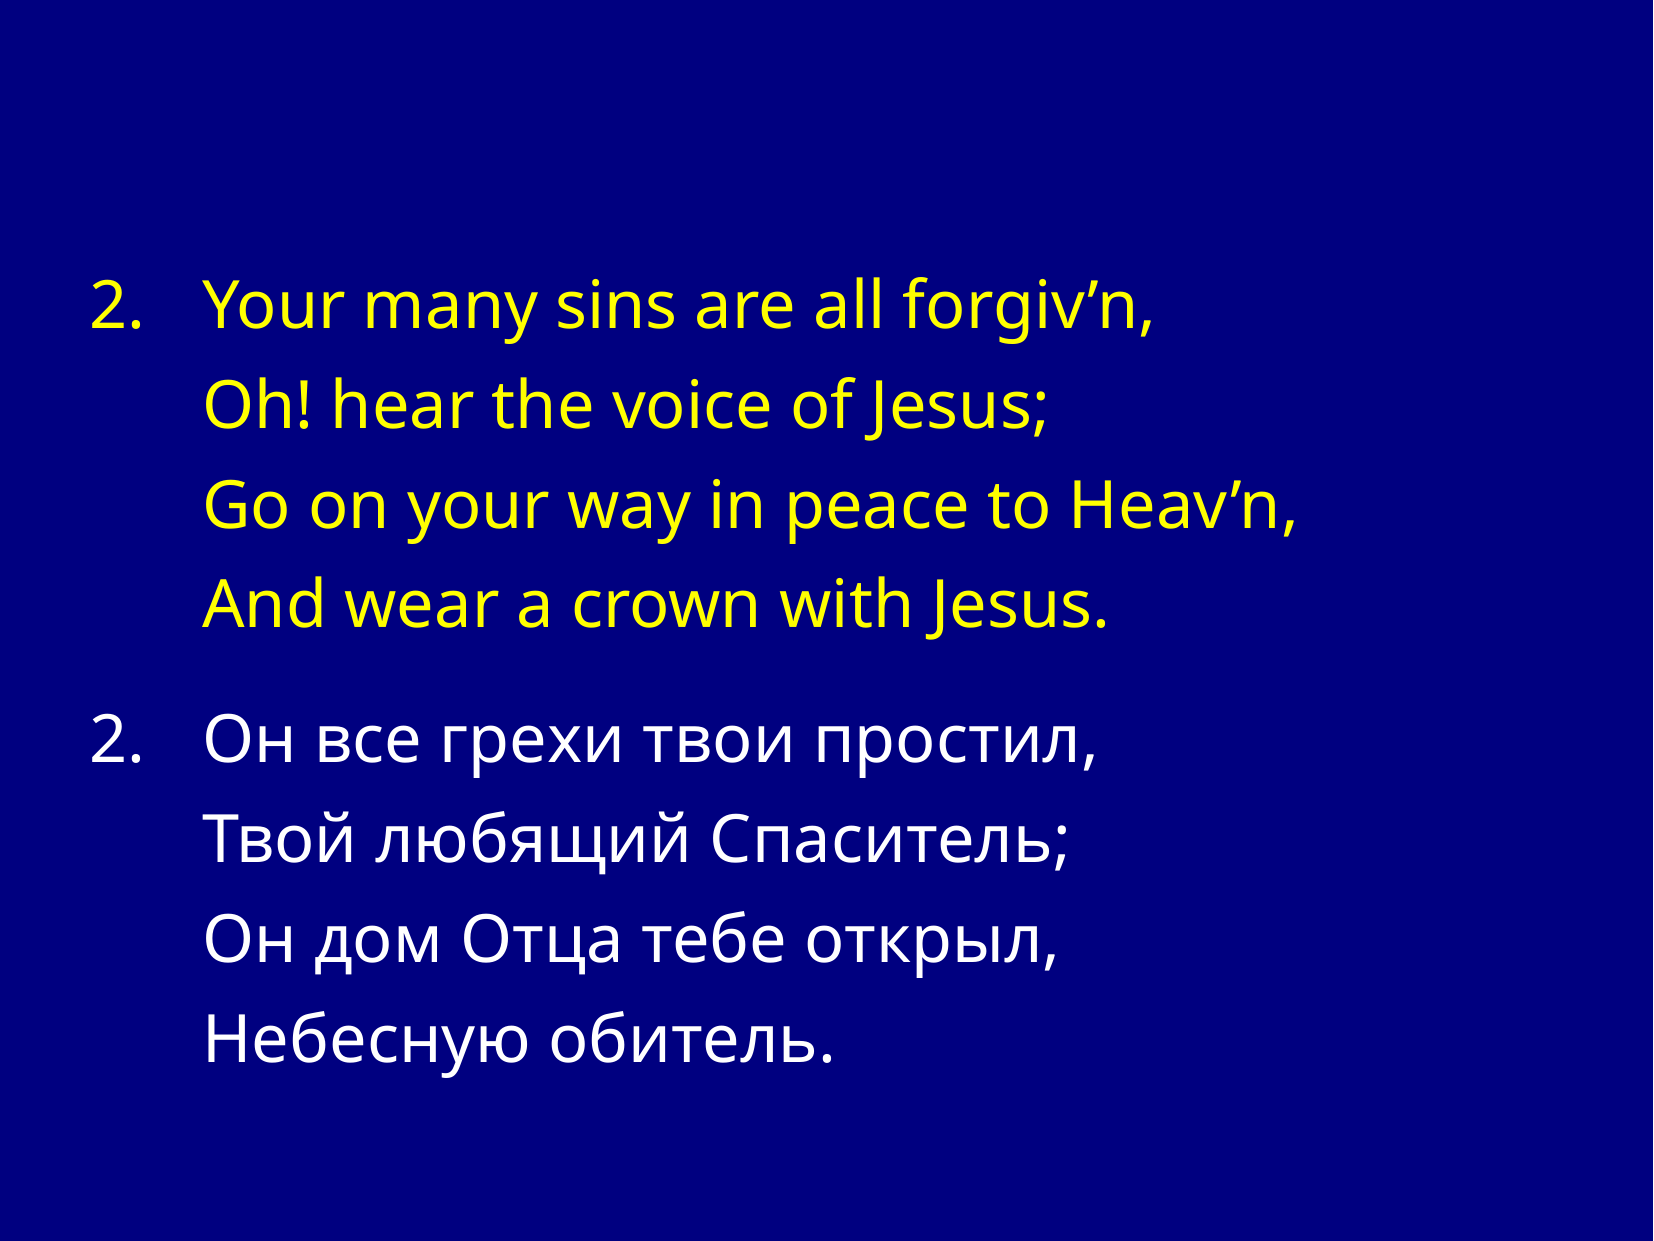

2.	Your many sins are all forgiv’n,
	Oh! hear the voice of Jesus;
	Go on your way in peace to Heav’n,
	And wear a crown with Jesus.
2.	Он все грехи твои простил,
	Твой любящий Спаситель;
	Он дом Отца тебе открыл,
	Небесную обитель.